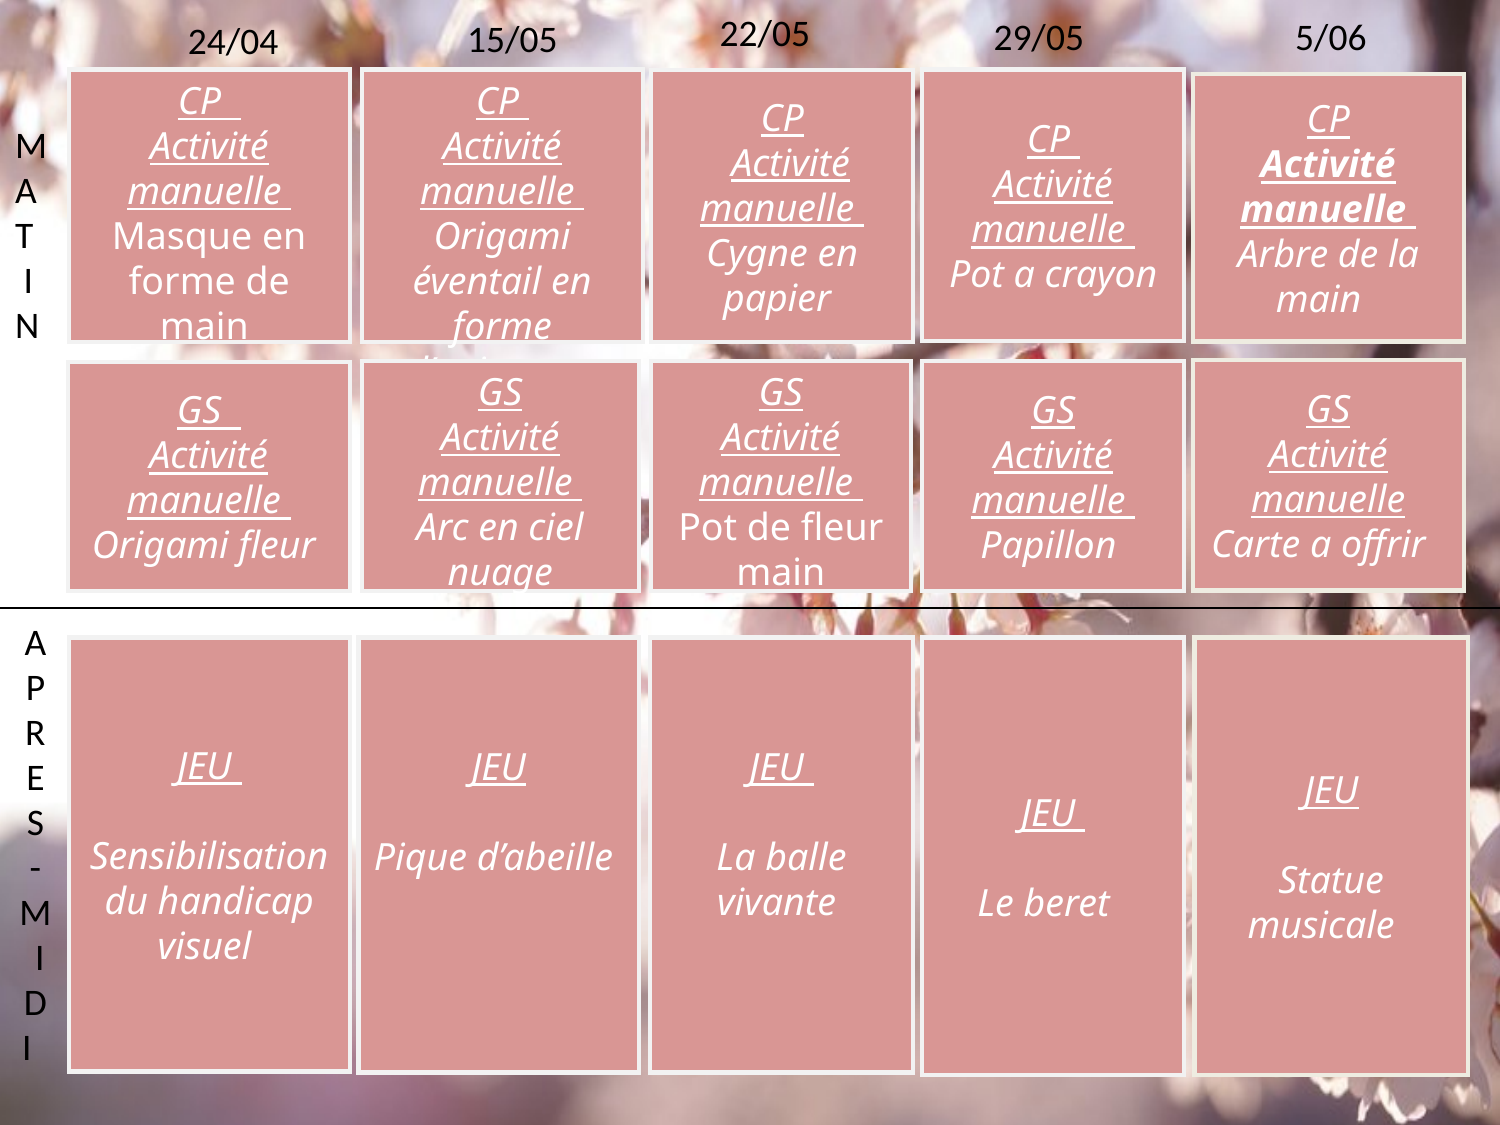

22/05
29/05
5/06
 15/05
24/04
CP
Activité manuelle
Masque en forme de main
CP
Activité manuelle
Origami éventail en forme d’animaux
CP
Activité manuelle
Pot a crayon
CP
 Activité manuelle
Cygne en papier
CP
Activité manuelle
Arbre de la main
M
A
T
 I N
GS
Activité manuelle
Carte a offrir
GS
Activité manuelle
Arc en ciel nuage
GS
Activité manuelle
Pot de fleur main
GS
Activité manuelle
Papillon
GS
Activité manuelle
Origami fleur
A
P
R
E
S
-
M
 I
D
 I
JEU
Sensibilisation du handicap visuel
JEU
Pique d’abeille
JEU
La balle vivante
JEU
Le beret
JEU
Statue musicale